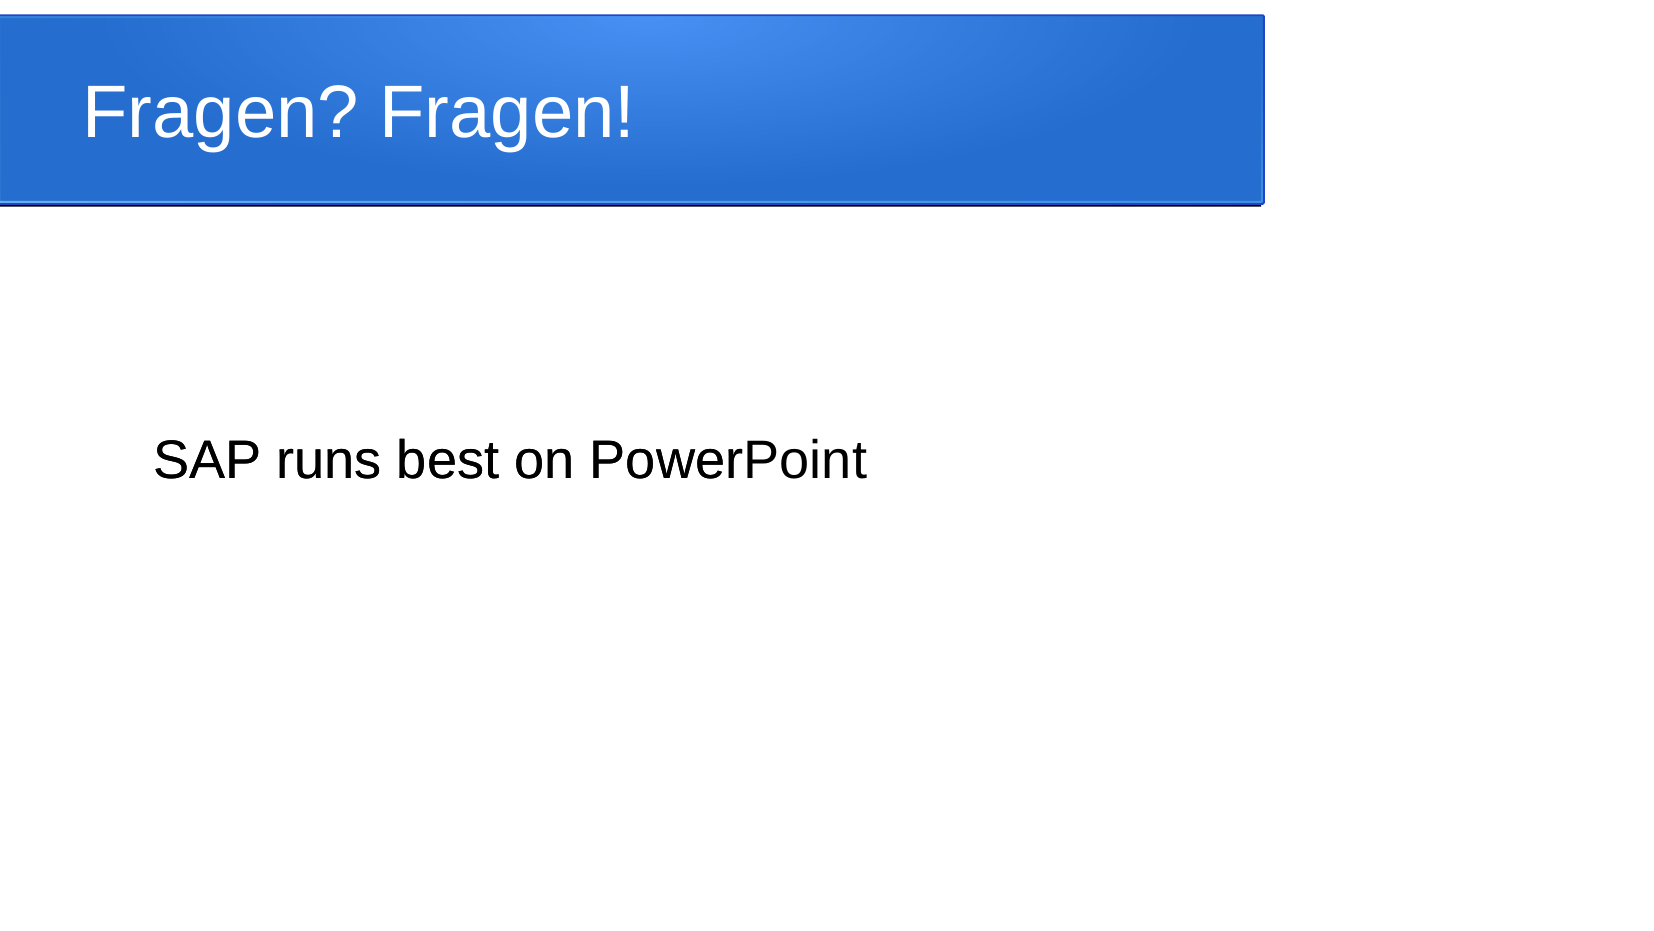

# Fragen? Fragen!
SAP runs best on Power
SAP runs best on PowerPoint